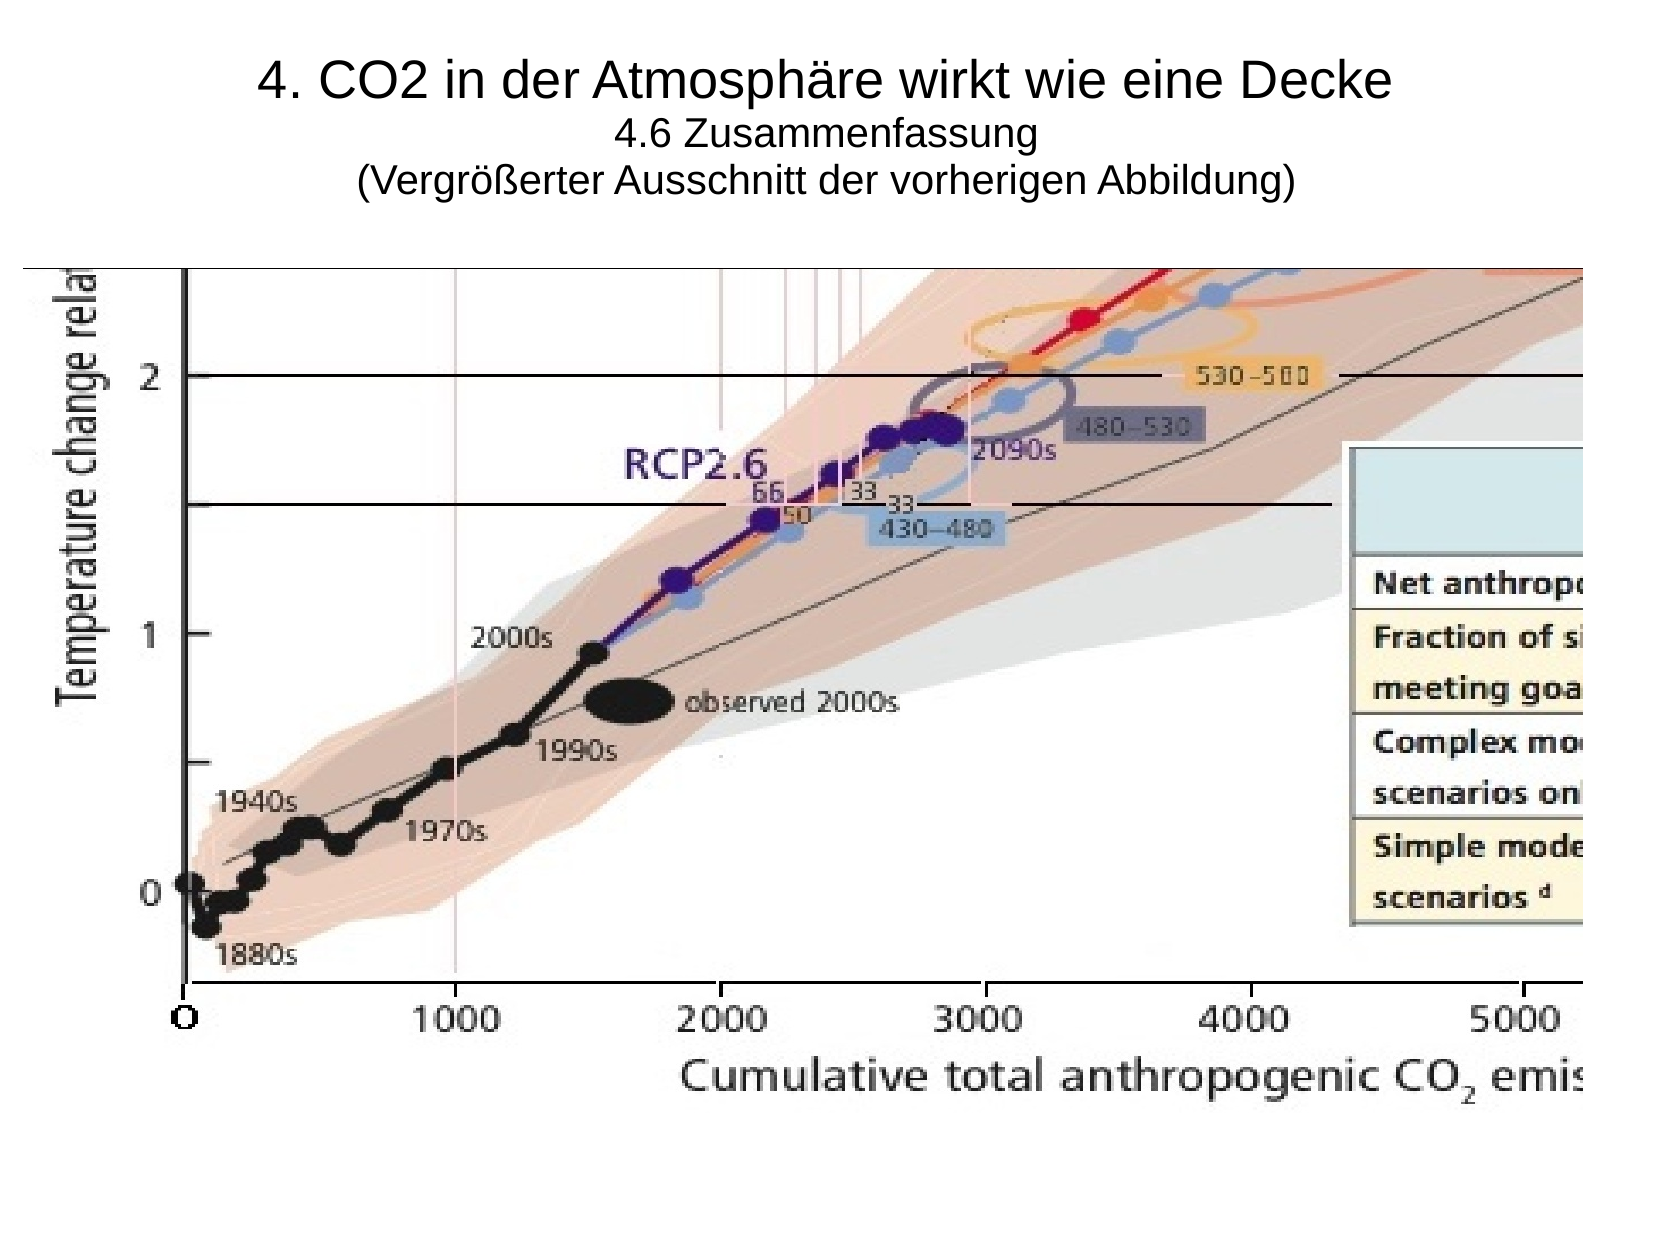

# 4. CO2 in der Atmosphäre wirkt wie eine Decke 4.6 Zusammenfassung (Vergrößerter Ausschnitt der vorherigen Abbildung)